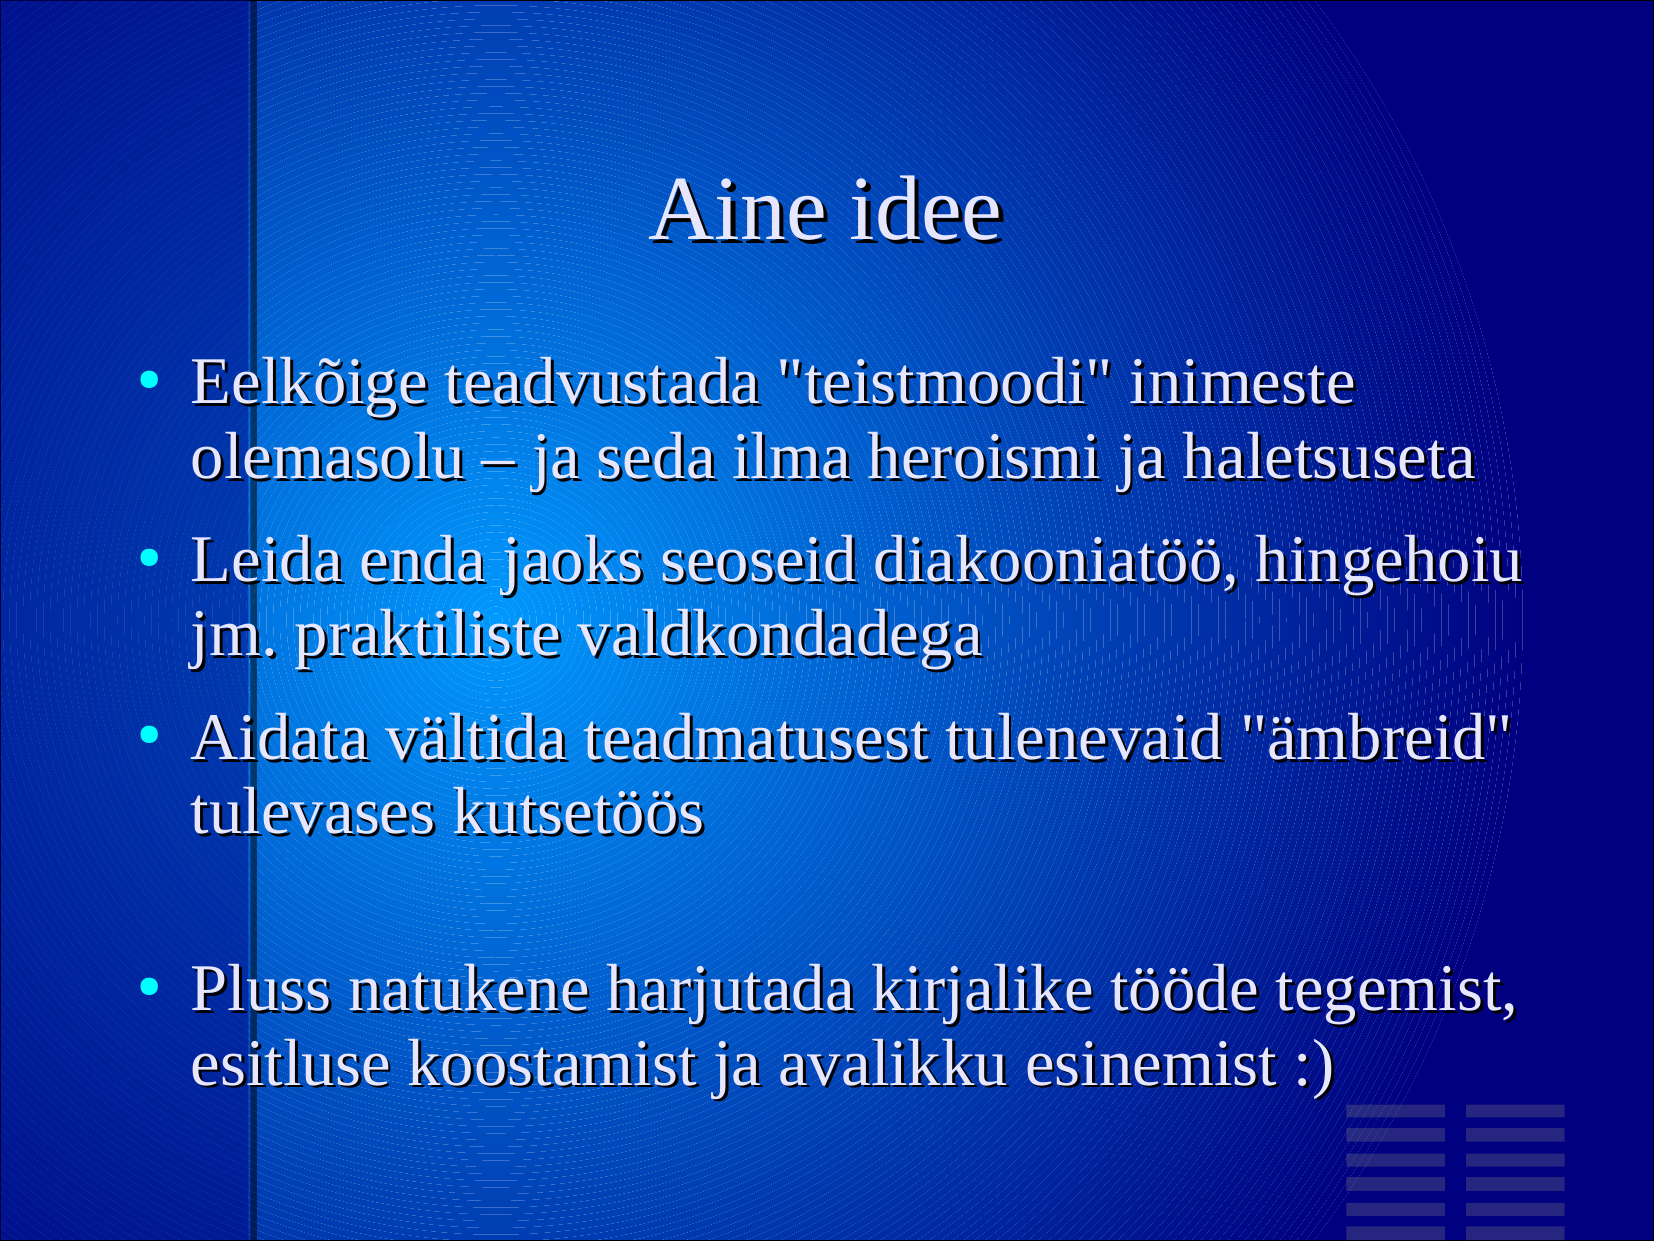

# Aine idee
Eelkõige teadvustada "teistmoodi" inimeste olemasolu – ja seda ilma heroismi ja haletsuseta
Leida enda jaoks seoseid diakooniatöö, hingehoiu jm. praktiliste valdkondadega
Aidata vältida teadmatusest tulenevaid "ämbreid" tulevases kutsetöös
Pluss natukene harjutada kirjalike tööde tegemist, esitluse koostamist ja avalikku esinemist :)